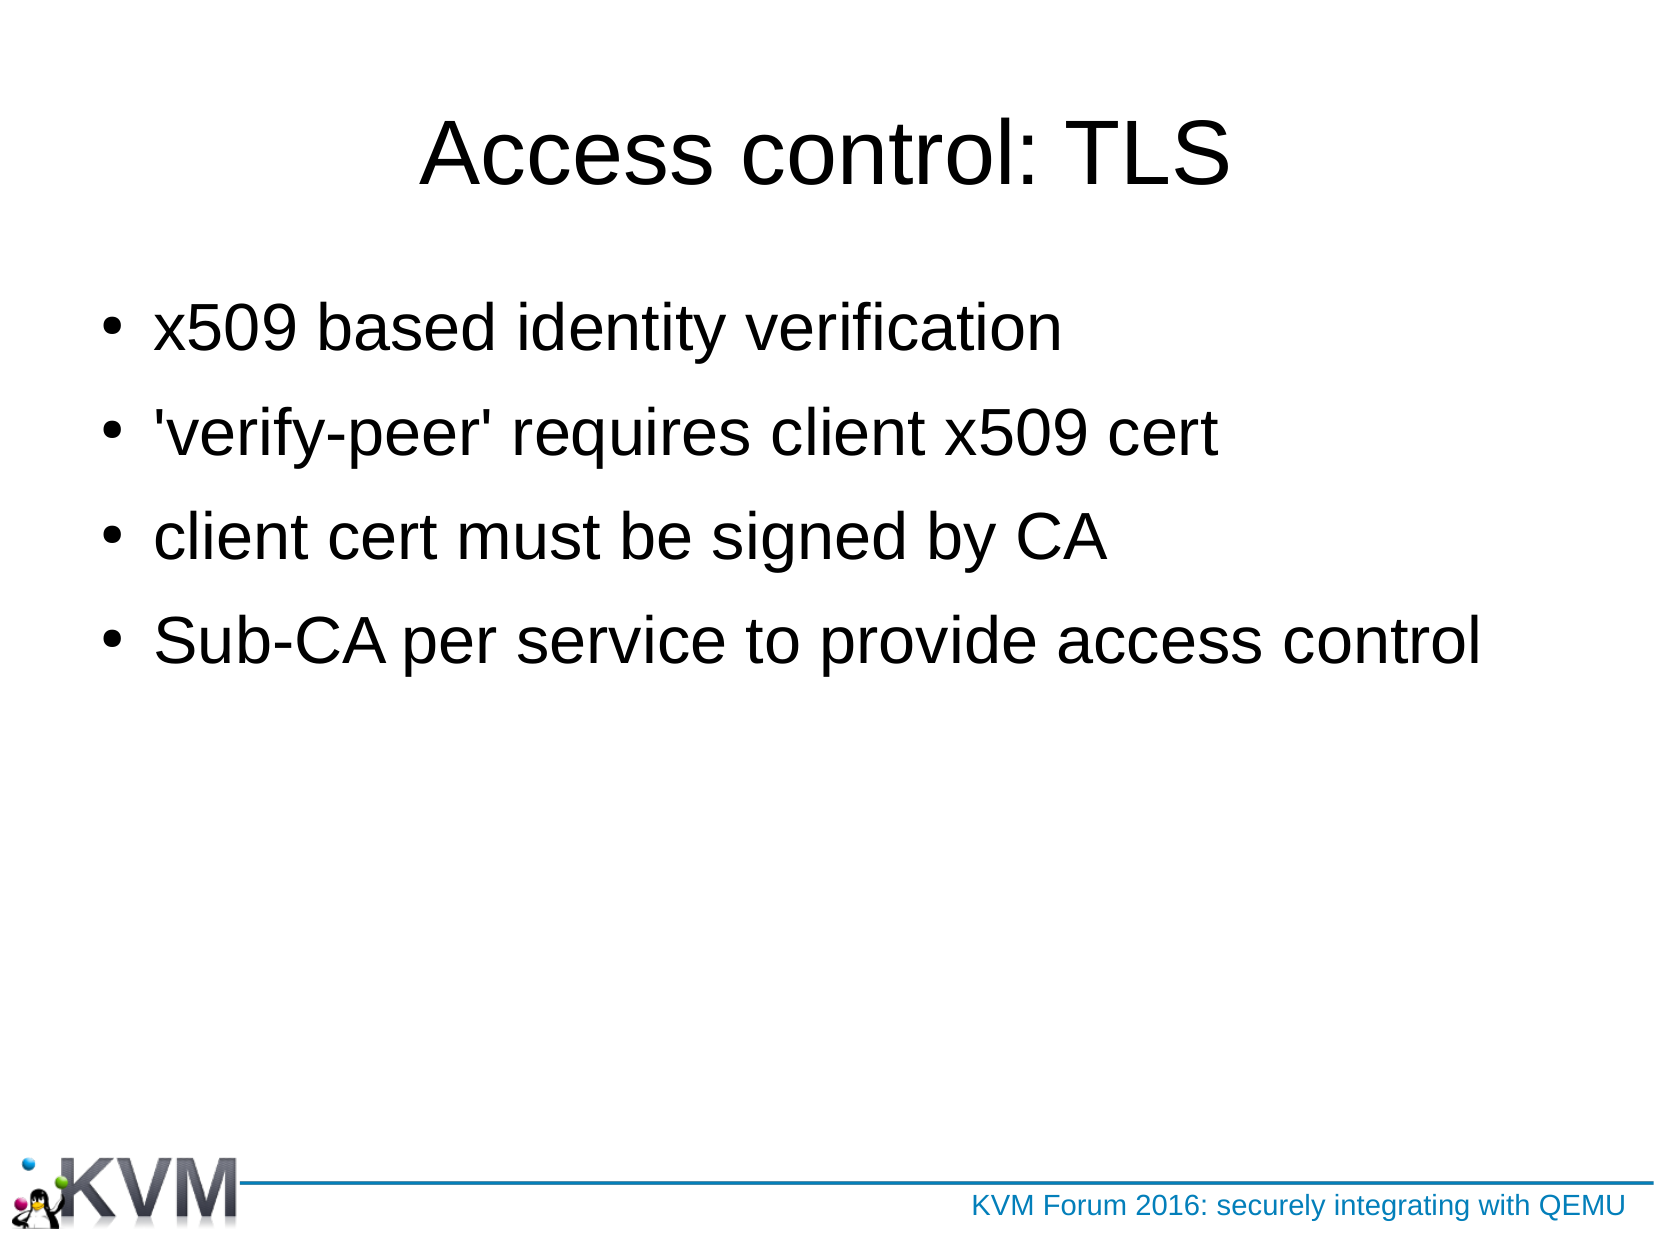

# Access control: TLS
x509 based identity verification
'verify-peer' requires client x509 cert
client cert must be signed by CA
Sub-CA per service to provide access control